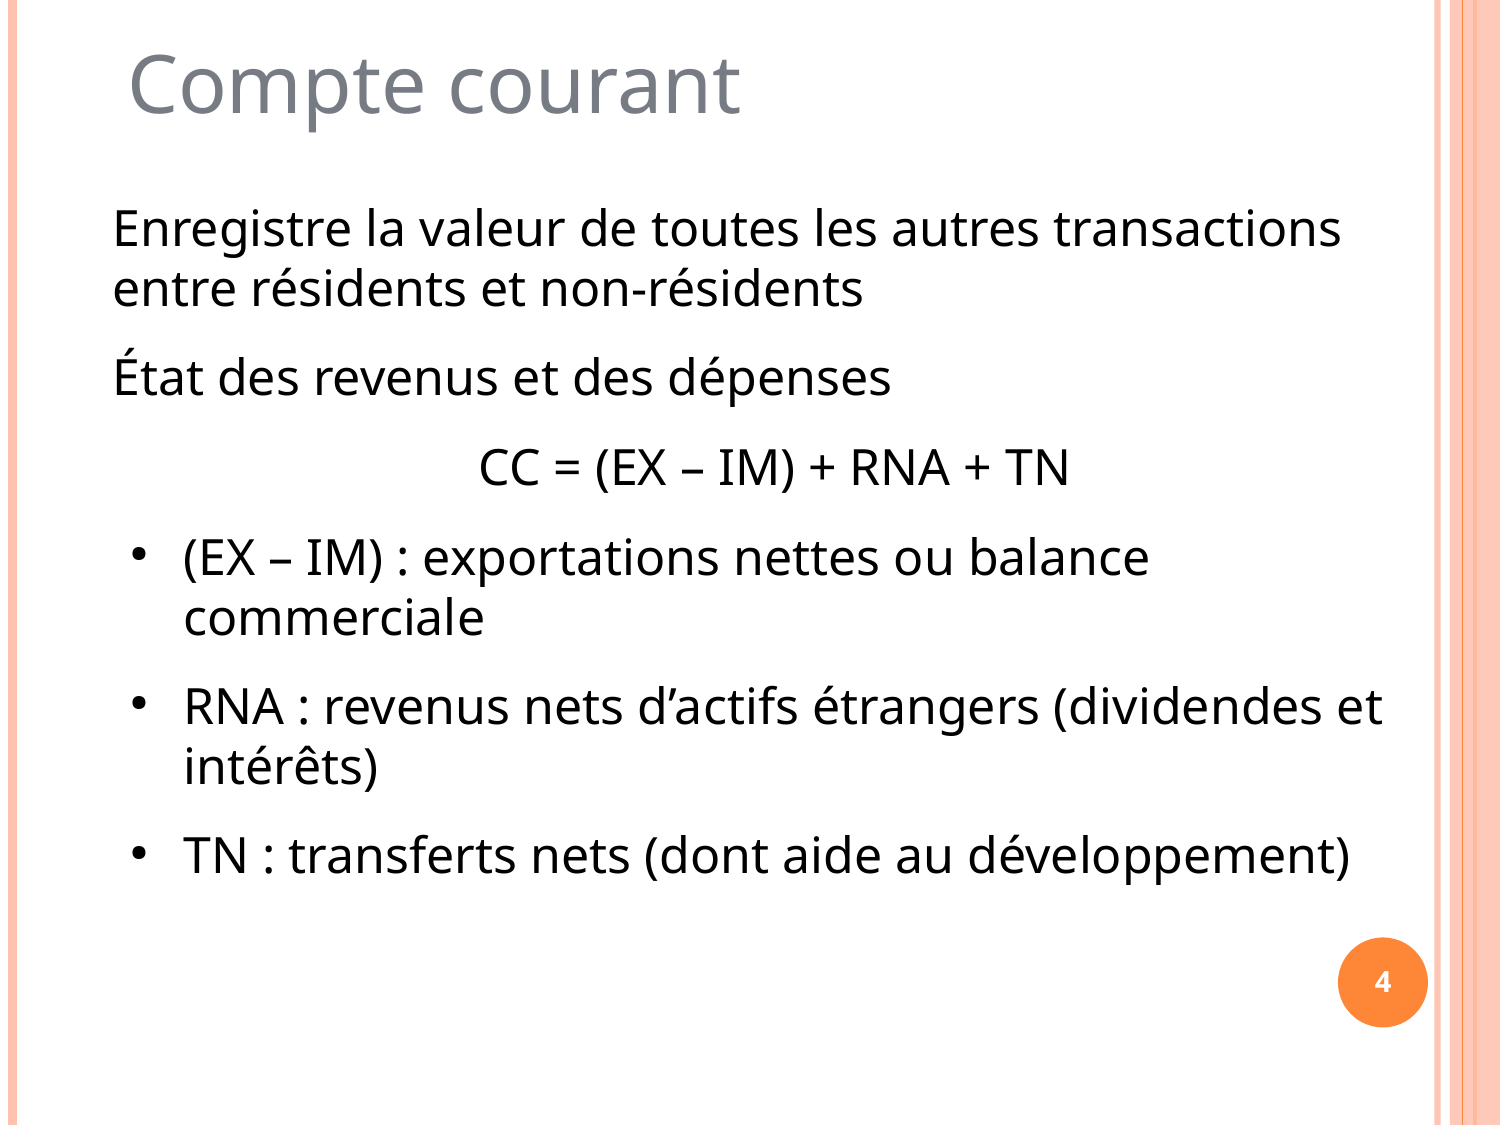

# Compte courant
Enregistre la valeur de toutes les autres transactions entre résidents et non-résidents
État des revenus et des dépenses
CC = (EX – IM) + RNA + TN
(EX – IM) : exportations nettes ou balance commerciale
RNA : revenus nets d’actifs étrangers (dividendes et intérêts)
TN : transferts nets (dont aide au développement)